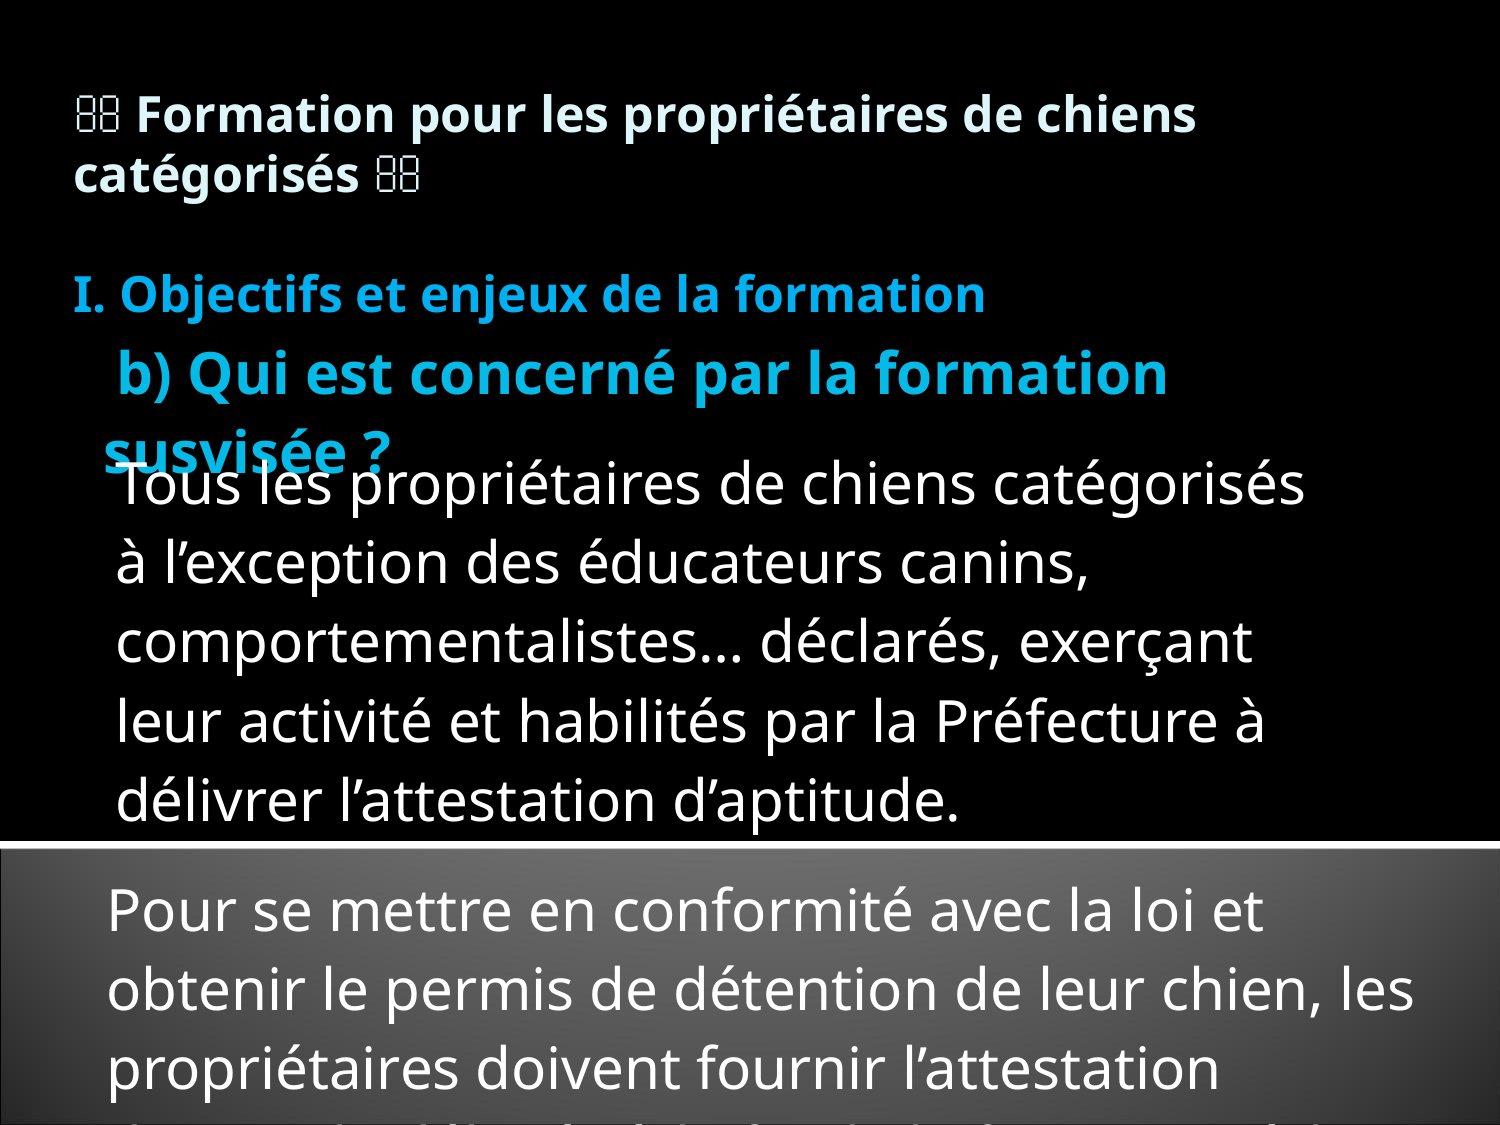

 Formation pour les propriétaires de chiens catégorisés
  
I. Objectifs et enjeux de la formation
 b) Qui est concerné par la formation susvisée ?
Tous les propriétaires de chiens catégorisés à l’exception des éducateurs canins, comportementalistes… déclarés, exerçant leur activité et habilités par la Préfecture à délivrer l’attestation d’aptitude.
Pour se mettre en conformité avec la loi et obtenir le permis de détention de leur chien, les propriétaires doivent fournir l’attestation d’aptitude délivrée à la fin de la formation à leur mairie.